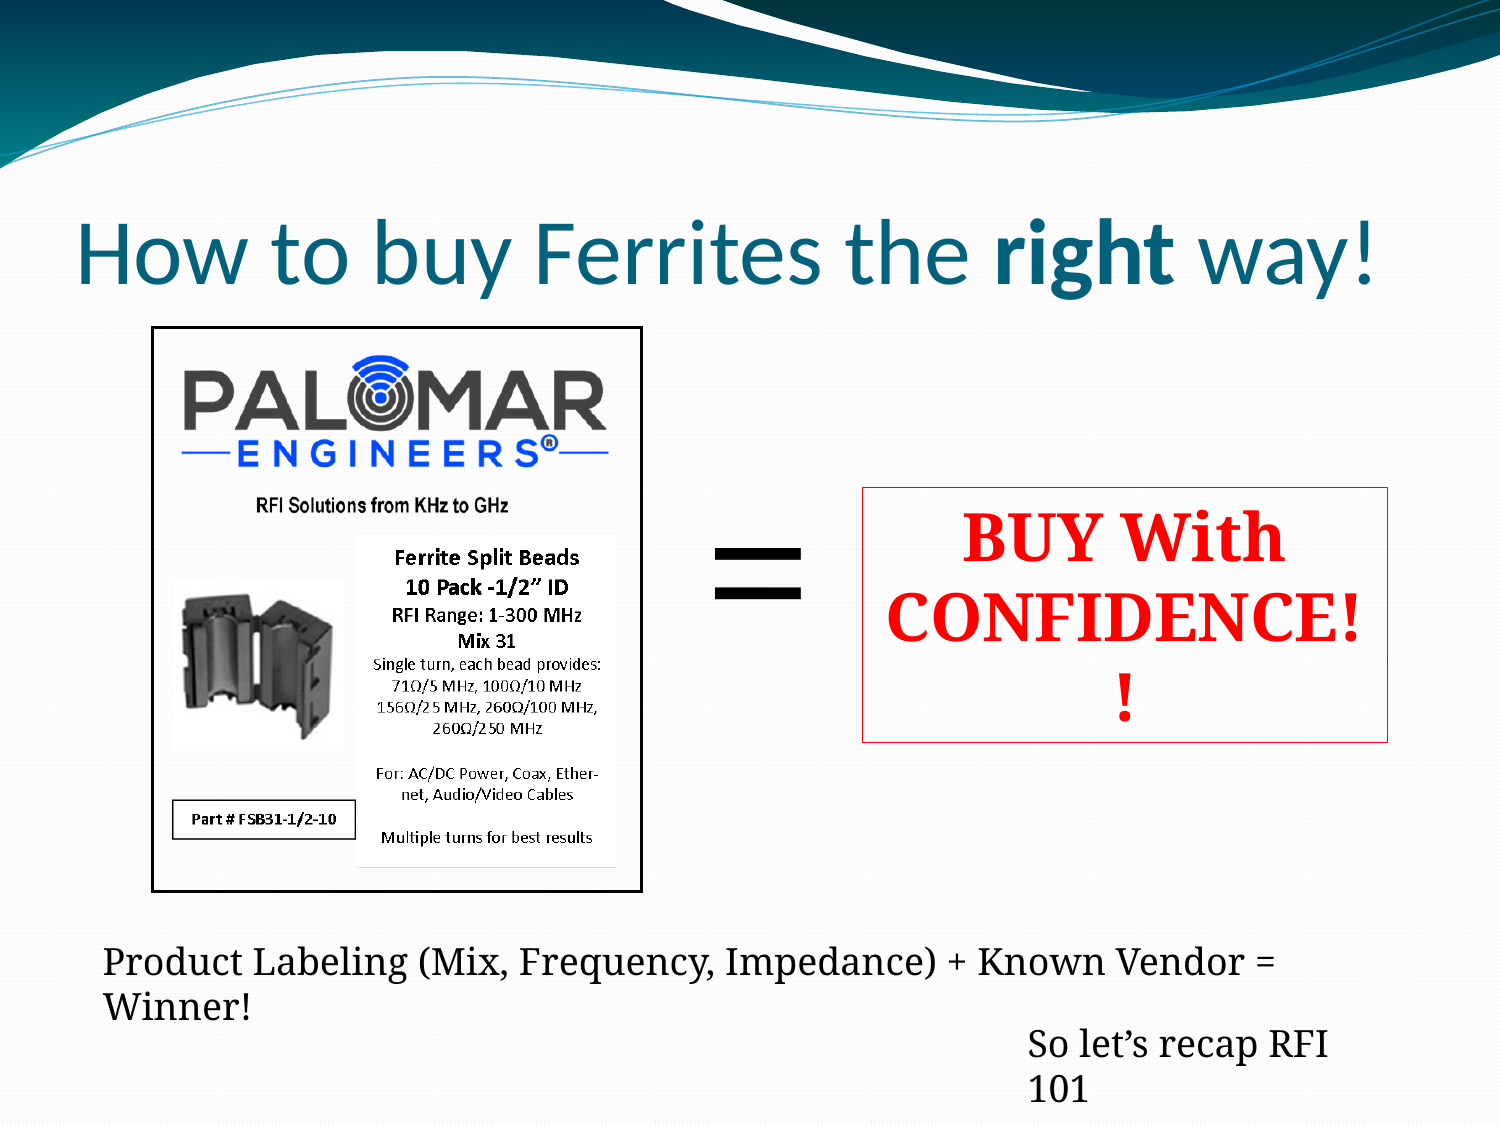

# How to buy Ferrites the right way!
=
BUY With CONFIDENCE!!
Product Labeling (Mix, Frequency, Impedance) + Known Vendor = Winner!
So let’s recap RFI 101